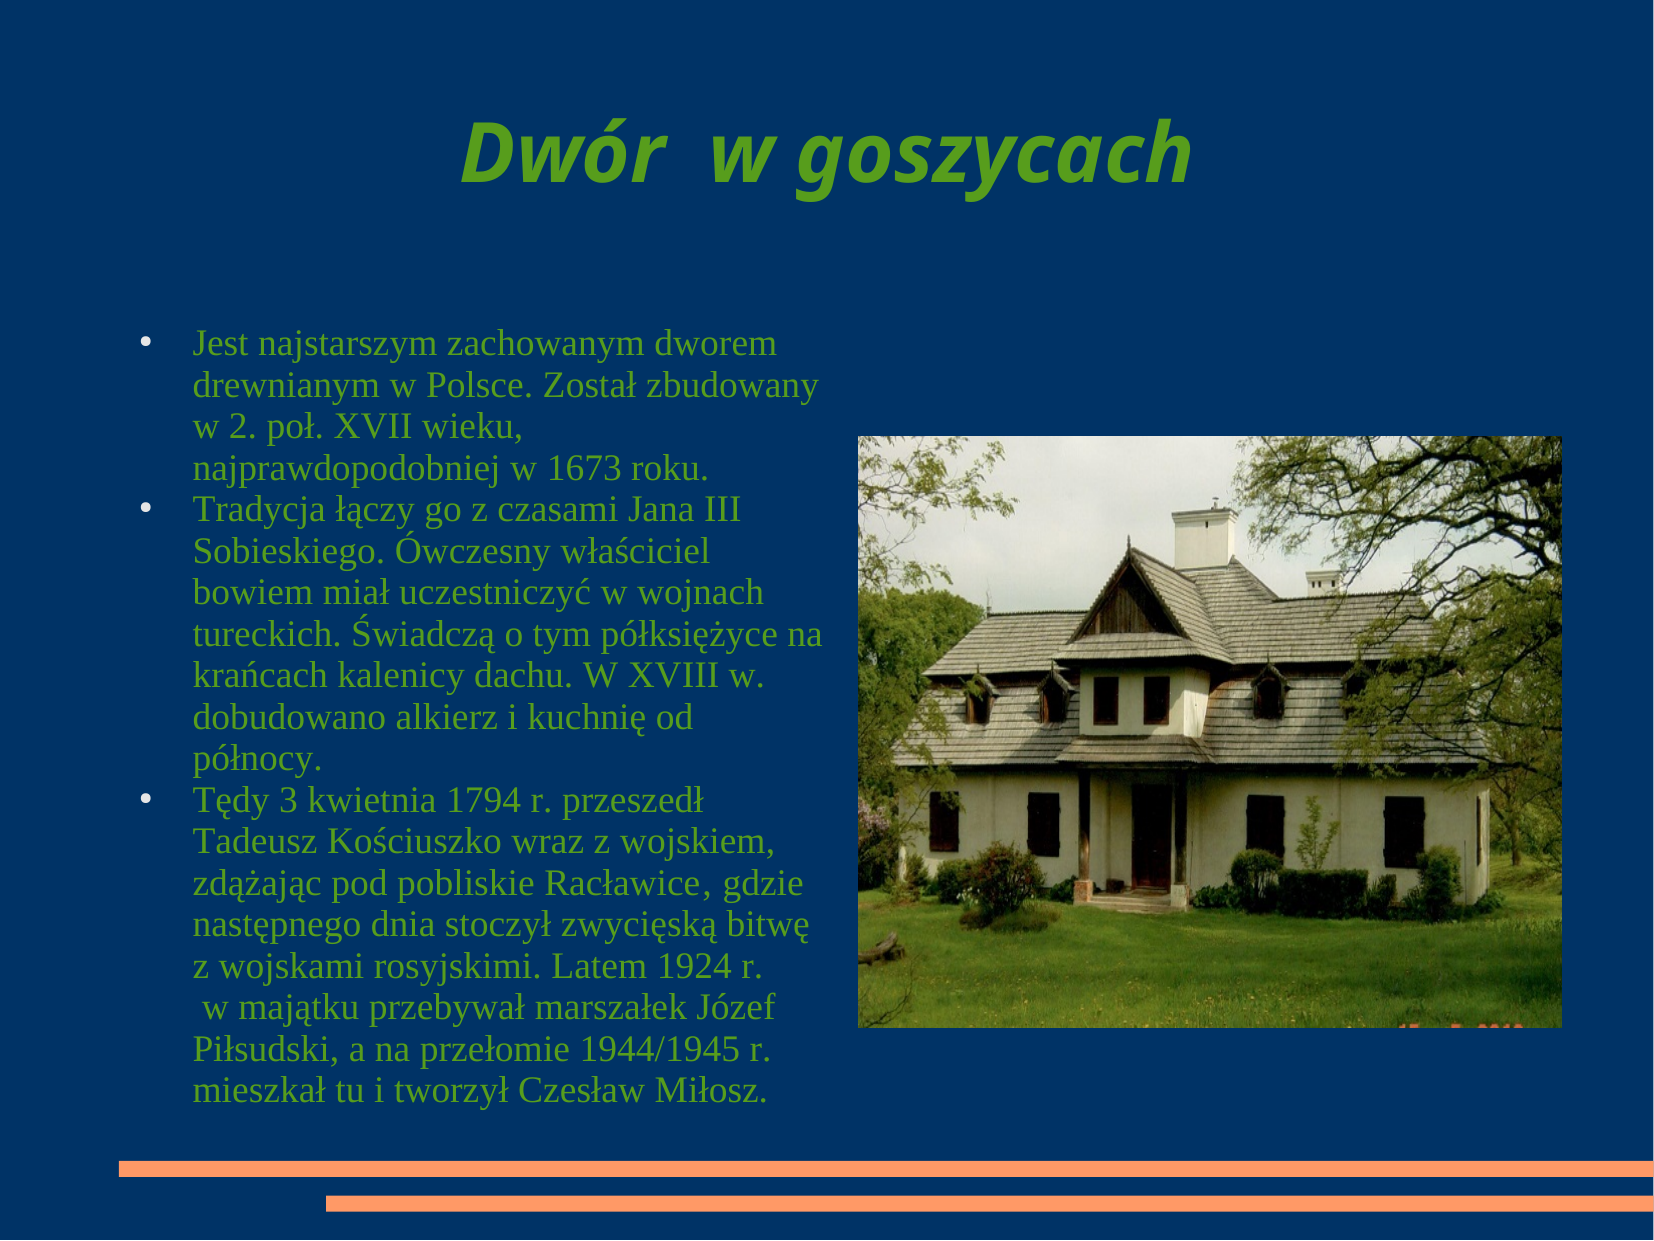

# Dwór w goszycach
Jest najstarszym zachowanym dworem drewnianym w Polsce. Został zbudowany w 2. poł. XVII wieku, najprawdopodobniej w 1673 roku.
Tradycja łączy go z czasami Jana III Sobieskiego. Ówczesny właściciel bowiem miał uczestniczyć w wojnach tureckich. Świadczą o tym półksiężyce na krańcach kalenicy dachu. W XVIII w. dobudowano alkierz i kuchnię od północy.
Tędy 3 kwietnia 1794 r. przeszedł Tadeusz Kościuszko wraz z wojskiem, zdążając pod pobliskie Racławice‚ gdzie następnego dnia stoczył zwycięską bitwę z wojskami rosyjskimi. Latem 1924 r.
 w majątku przebywał marszałek Józef Piłsudski, a na przełomie 1944/1945 r. mieszkał tu i tworzył Czesław Miłosz.